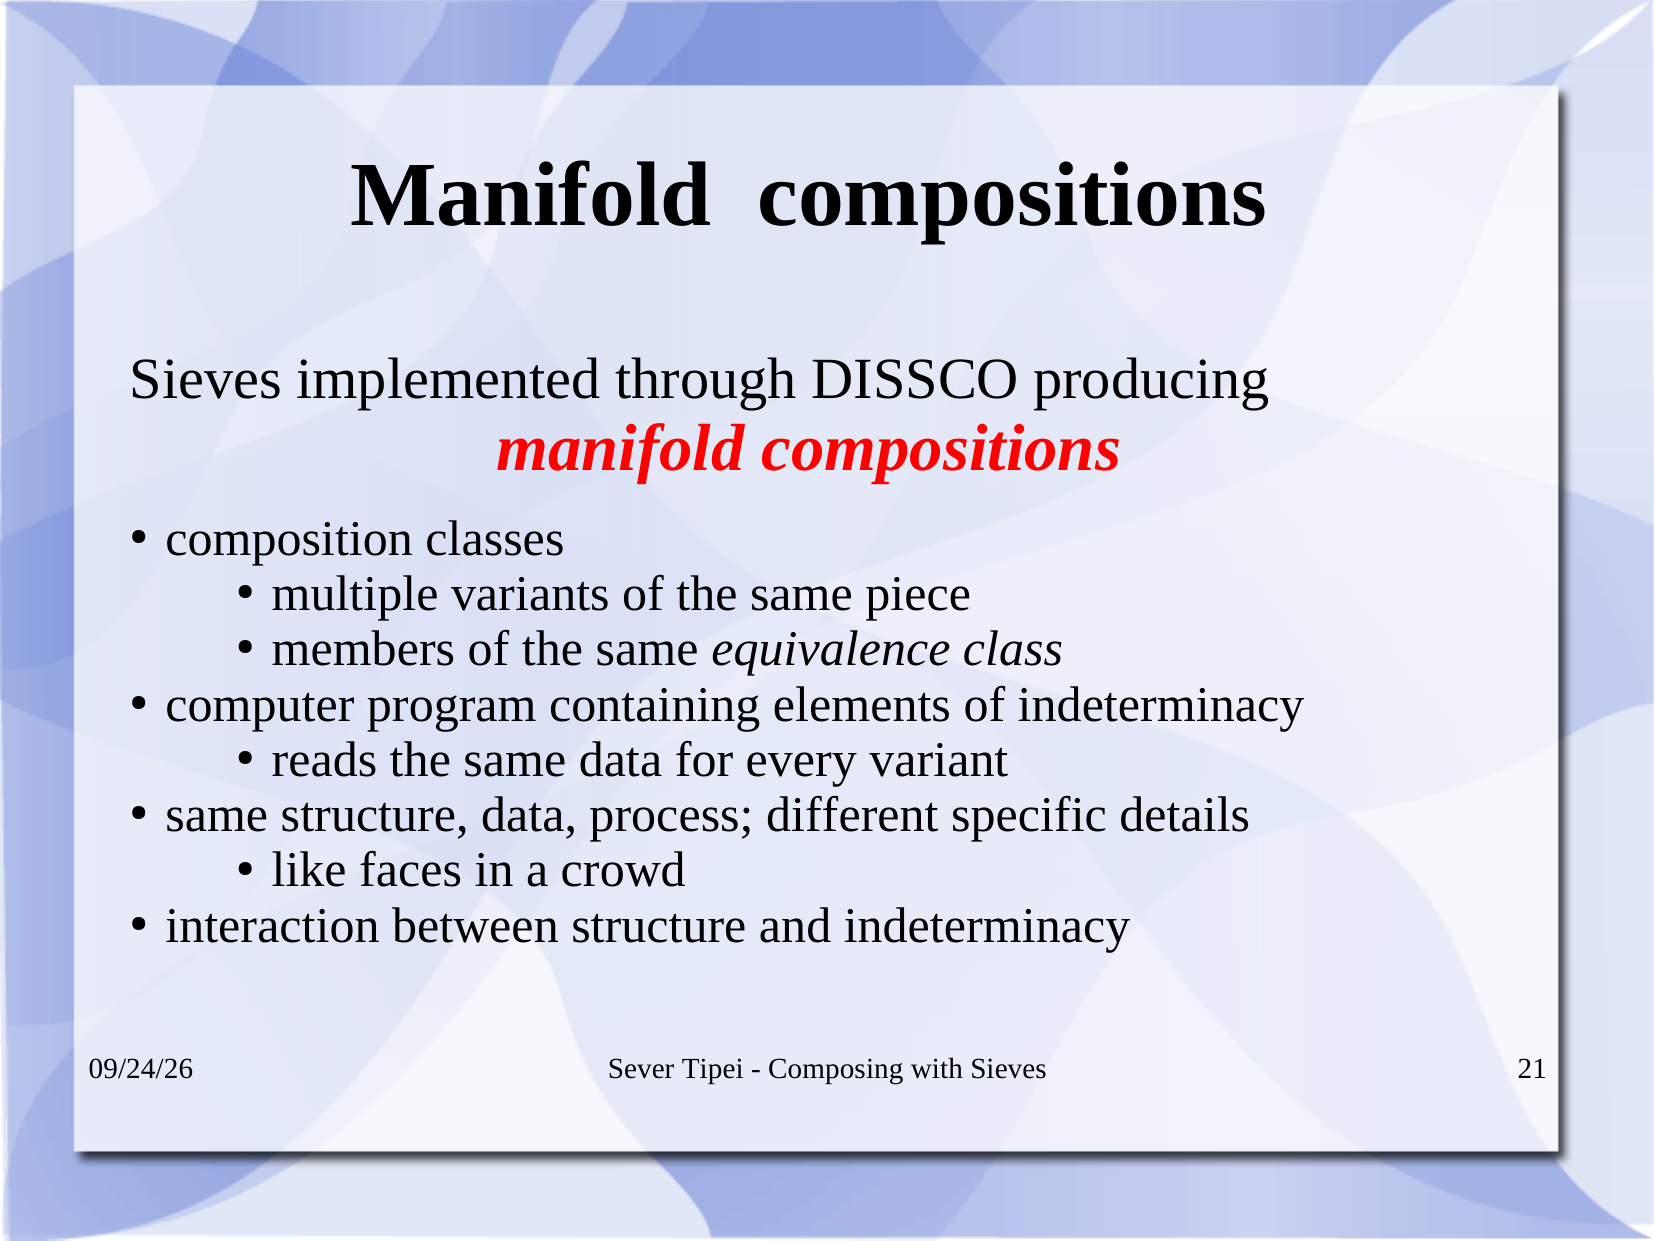

# Manifold compositions
Sieves implemented through DISSCO producing
manifold compositions
composition classes
multiple variants of the same piece
members of the same equivalence class
computer program containing elements of indeterminacy
reads the same data for every variant
same structure, data, process; different specific details
like faces in a crowd
interaction between structure and indeterminacy
Sever Tipei - Composing with Sieves
21